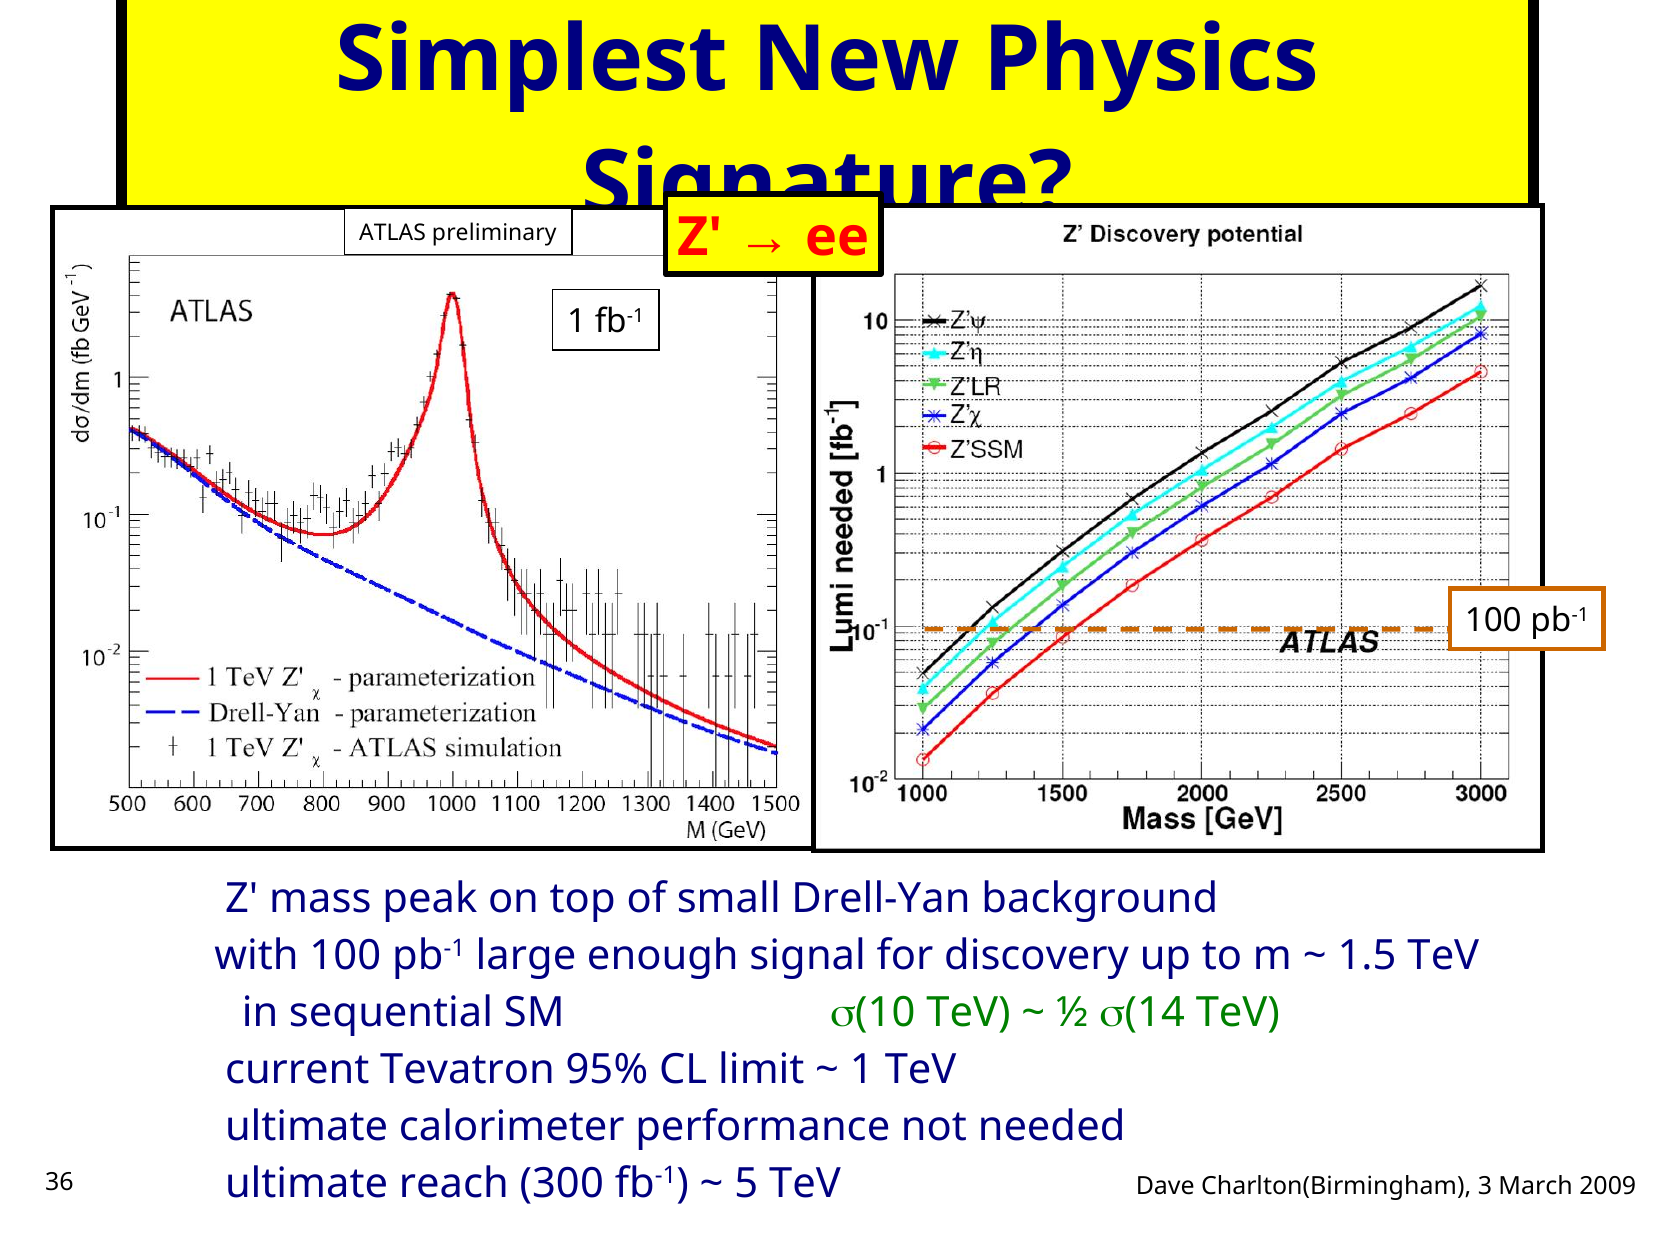

# Simplest New Physics Signature?
Z' → ee
ATLAS preliminary
1 fb-1
100 pb-1
 Z' mass peak on top of small Drell-Yan background
with 100 pb-1 large enough signal for discovery up to m ~ 1.5 TeV in sequential SM				(10 TeV) ~ ½ (14 TeV)‏
 current Tevatron 95% CL limit ~ 1 TeV
 ultimate calorimeter performance not needed
 ultimate reach (300 fb-1) ~ 5 TeV
36